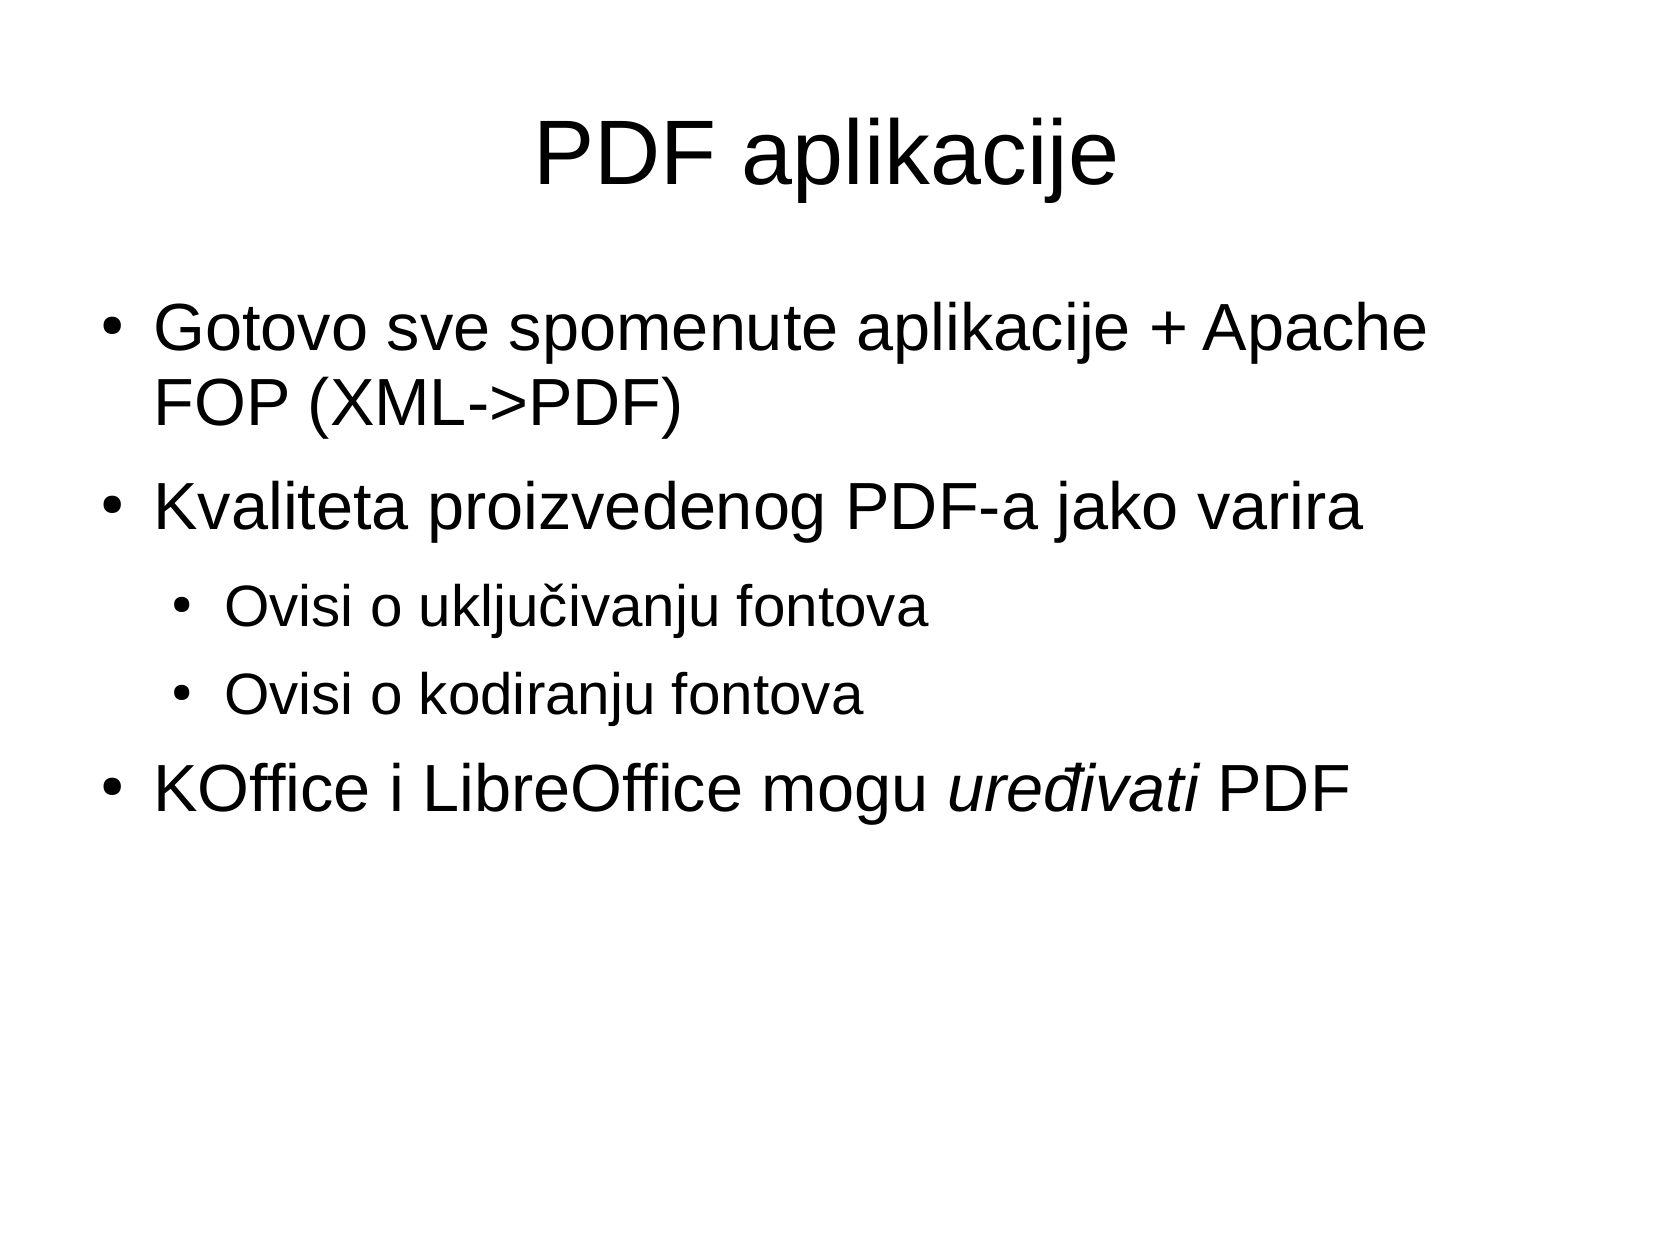

# PDF aplikacije
Gotovo sve spomenute aplikacije + Apache FOP (XML->PDF)
Kvaliteta proizvedenog PDF-a jako varira
Ovisi o uključivanju fontova
Ovisi o kodiranju fontova
KOffice i LibreOffice mogu uređivati PDF